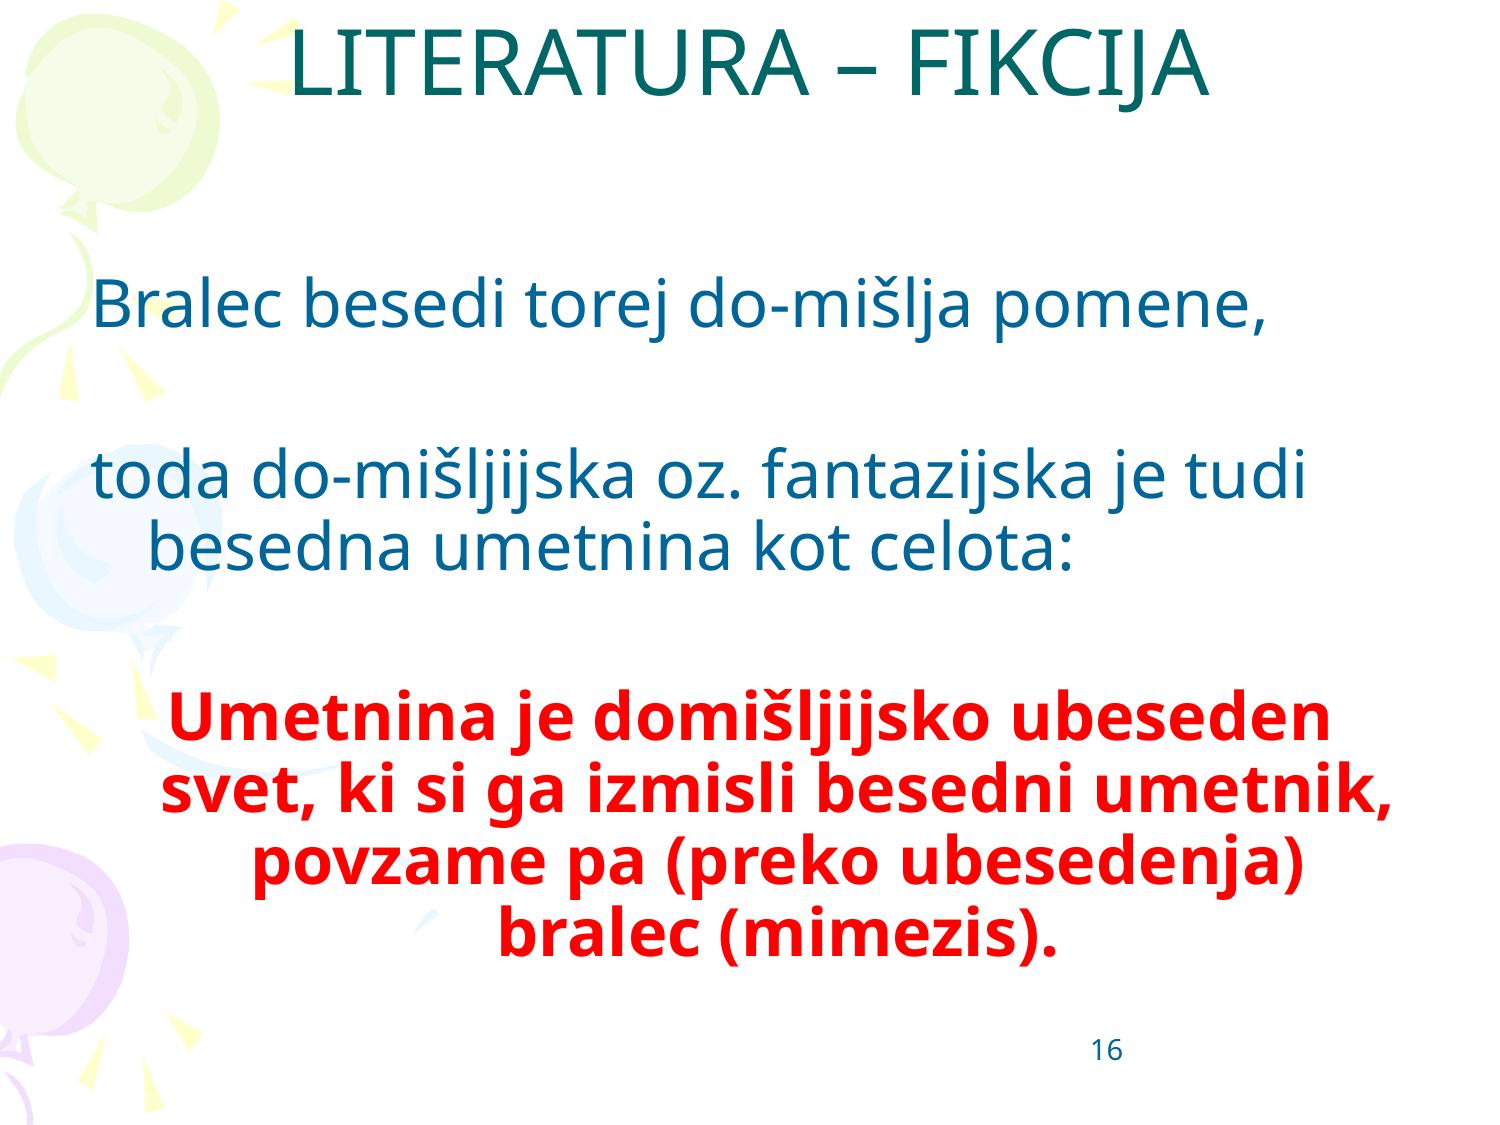

# LITERATURA – FIKCIJA
Bralec besedi torej do-mišlja pomene,
toda do-mišljijska oz. fantazijska je tudi besedna umetnina kot celota:
Umetnina je domišljijsko ubeseden svet, ki si ga izmisli besedni umetnik, povzame pa (preko ubesedenja) bralec (mimezis).